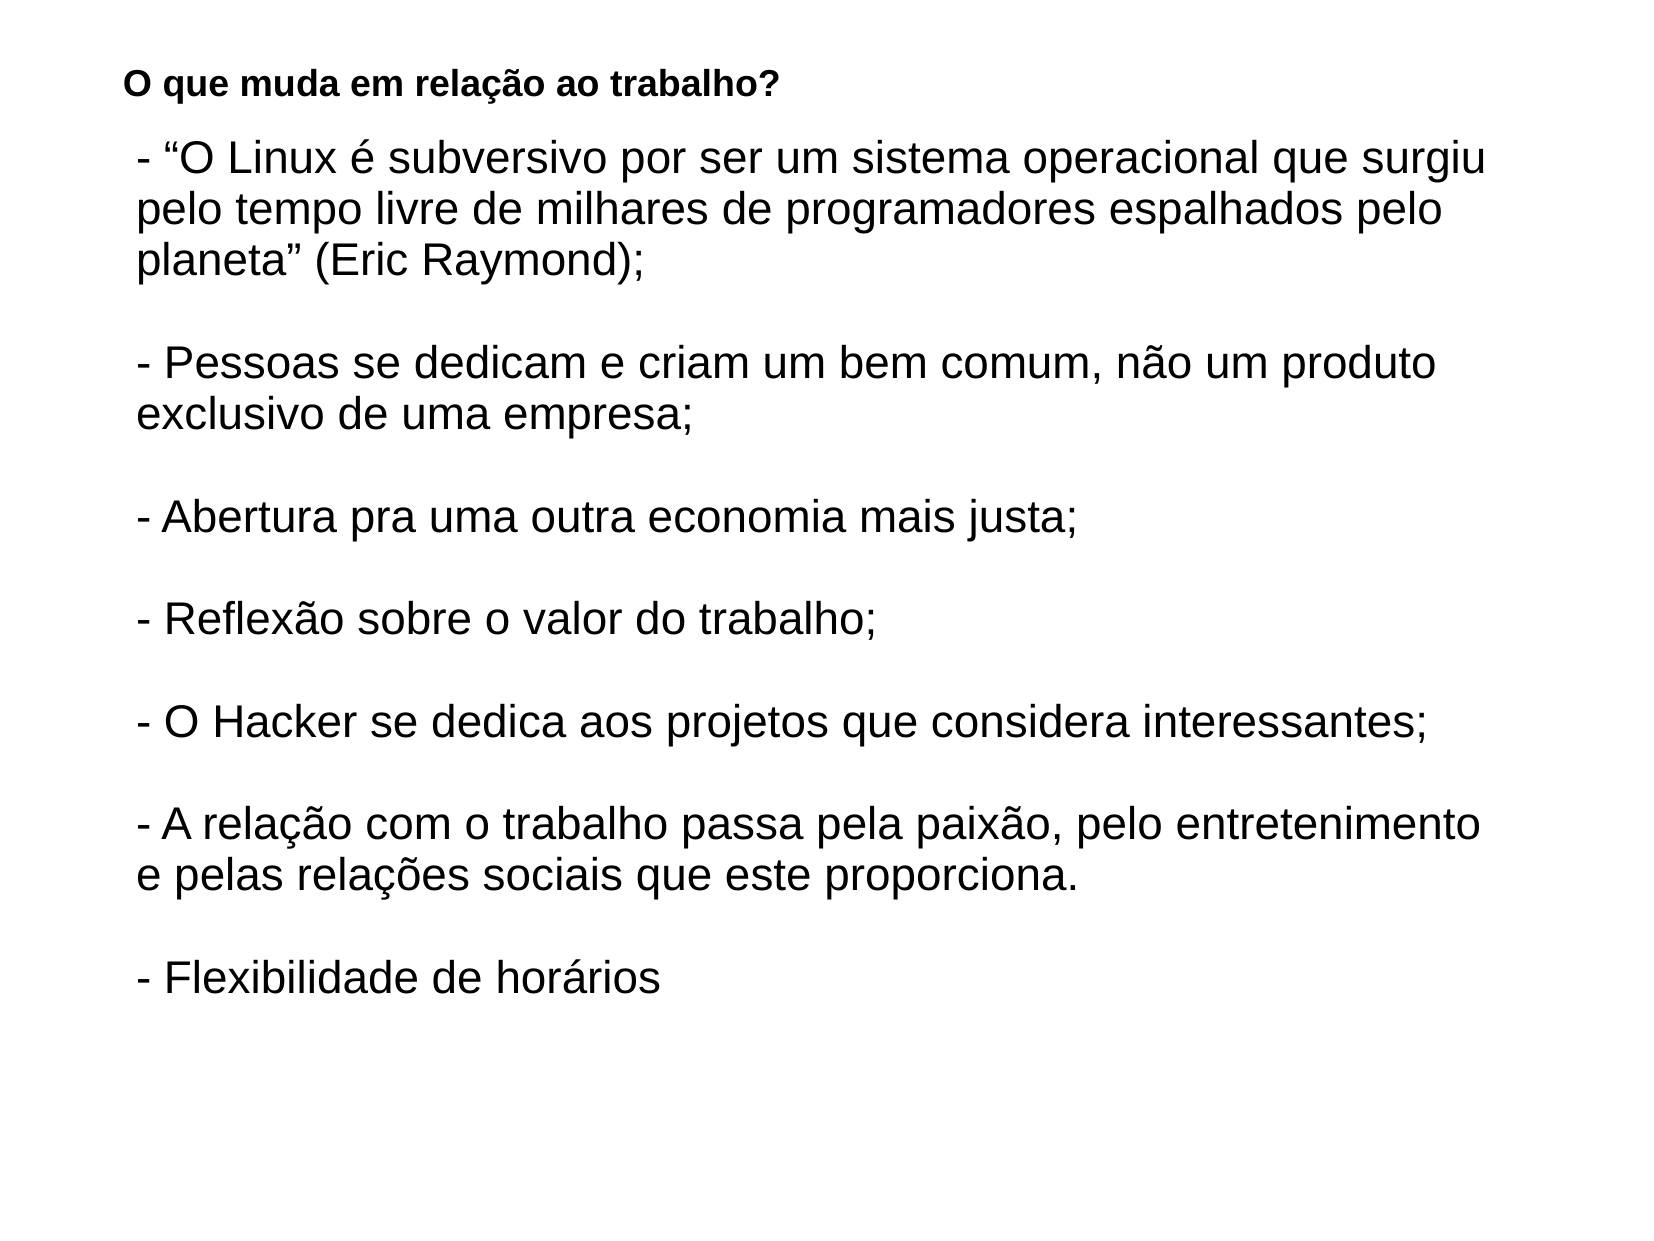

O que muda em relação ao trabalho?
- “O Linux é subversivo por ser um sistema operacional que surgiu pelo tempo livre de milhares de programadores espalhados pelo planeta” (Eric Raymond);
- Pessoas se dedicam e criam um bem comum, não um produto exclusivo de uma empresa;
- Abertura pra uma outra economia mais justa;
- Reflexão sobre o valor do trabalho;
- O Hacker se dedica aos projetos que considera interessantes;
- A relação com o trabalho passa pela paixão, pelo entretenimento e pelas relações sociais que este proporciona.
- Flexibilidade de horários